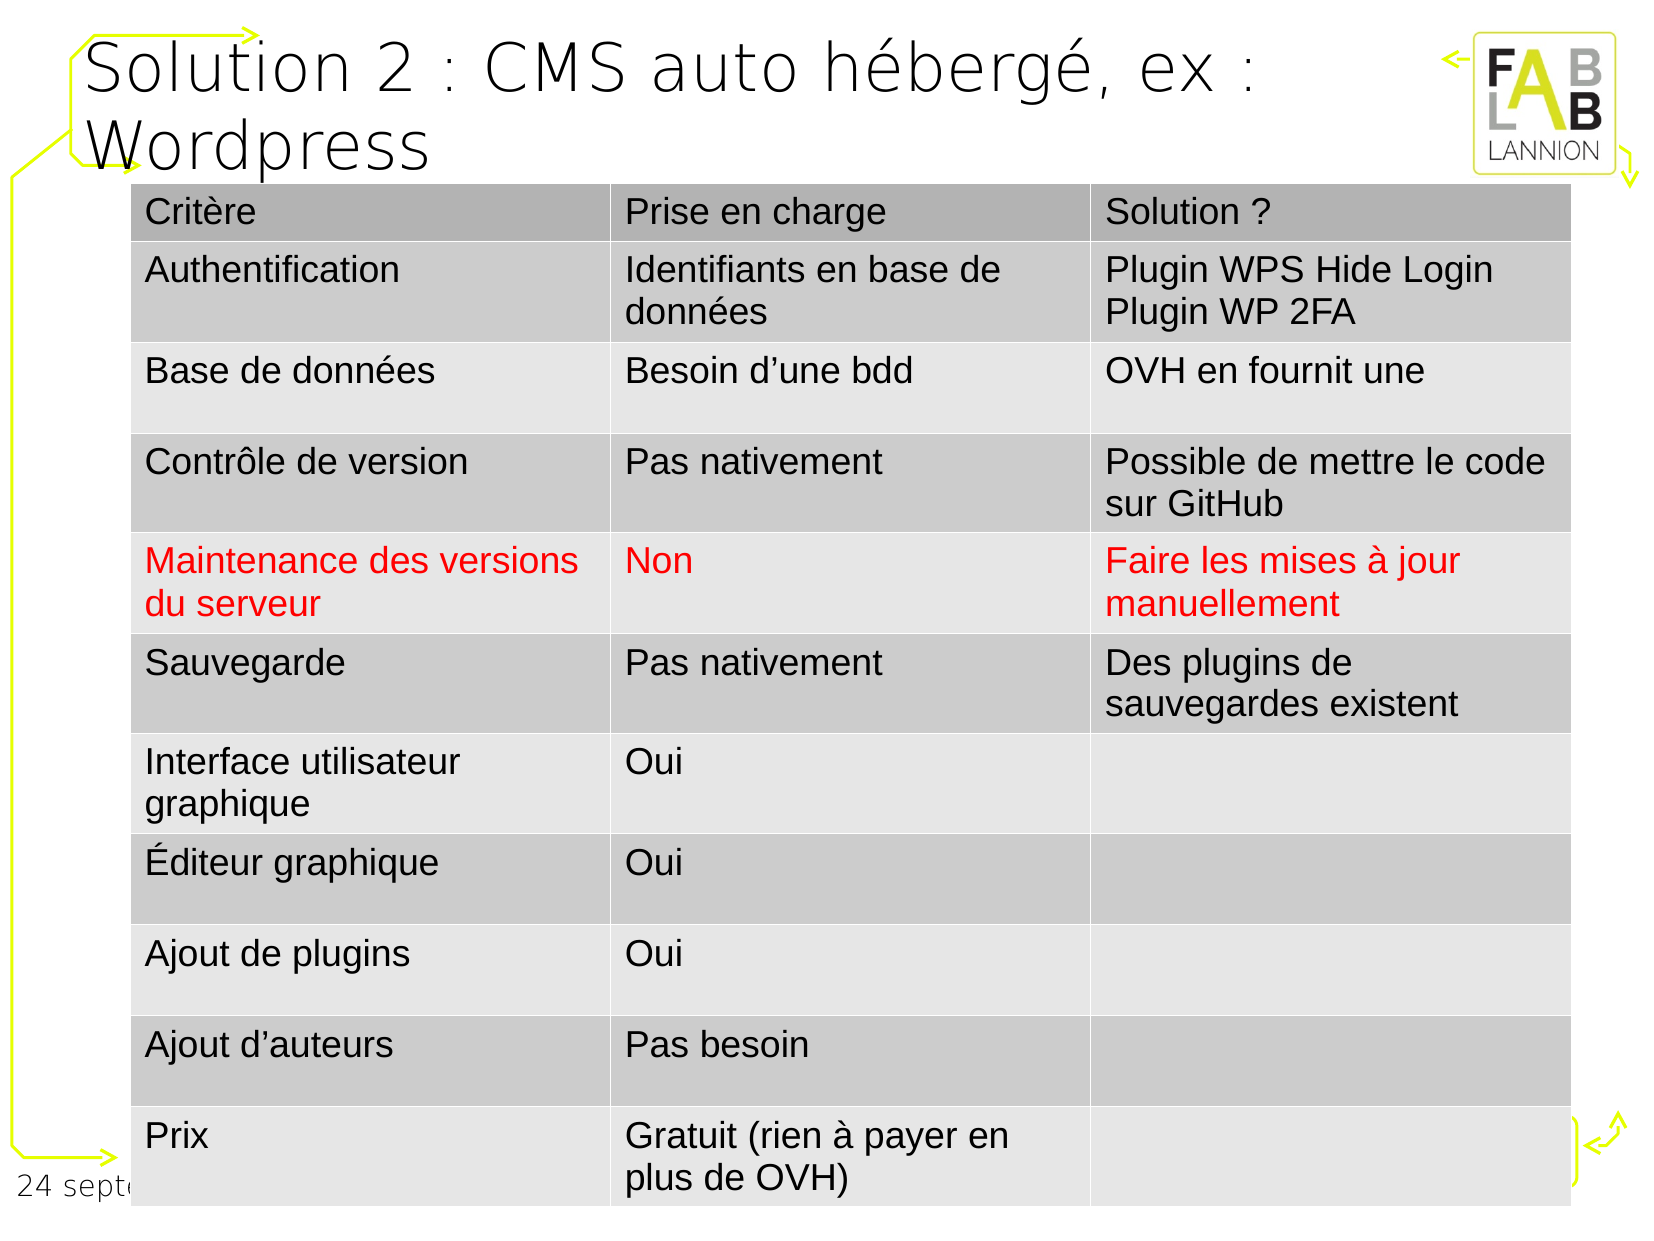

# Solution 2 : CMS auto hébergé, ex : Wordpress
| Critère | Prise en charge | Solution ? |
| --- | --- | --- |
| Authentification | Identifiants en base de données | Plugin WPS Hide Login Plugin WP 2FA |
| Base de données | Besoin d’une bdd | OVH en fournit une |
| Contrôle de version | Pas nativement | Possible de mettre le code sur GitHub |
| Maintenance des versions du serveur | Non | Faire les mises à jour manuellement |
| Sauvegarde | Pas nativement | Des plugins de sauvegardes existent |
| Interface utilisateur graphique | Oui | |
| Éditeur graphique | Oui | |
| Ajout de plugins | Oui | |
| Ajout d’auteurs | Pas besoin | |
| Prix | Gratuit (rien à payer en plus de OVH) | |
14